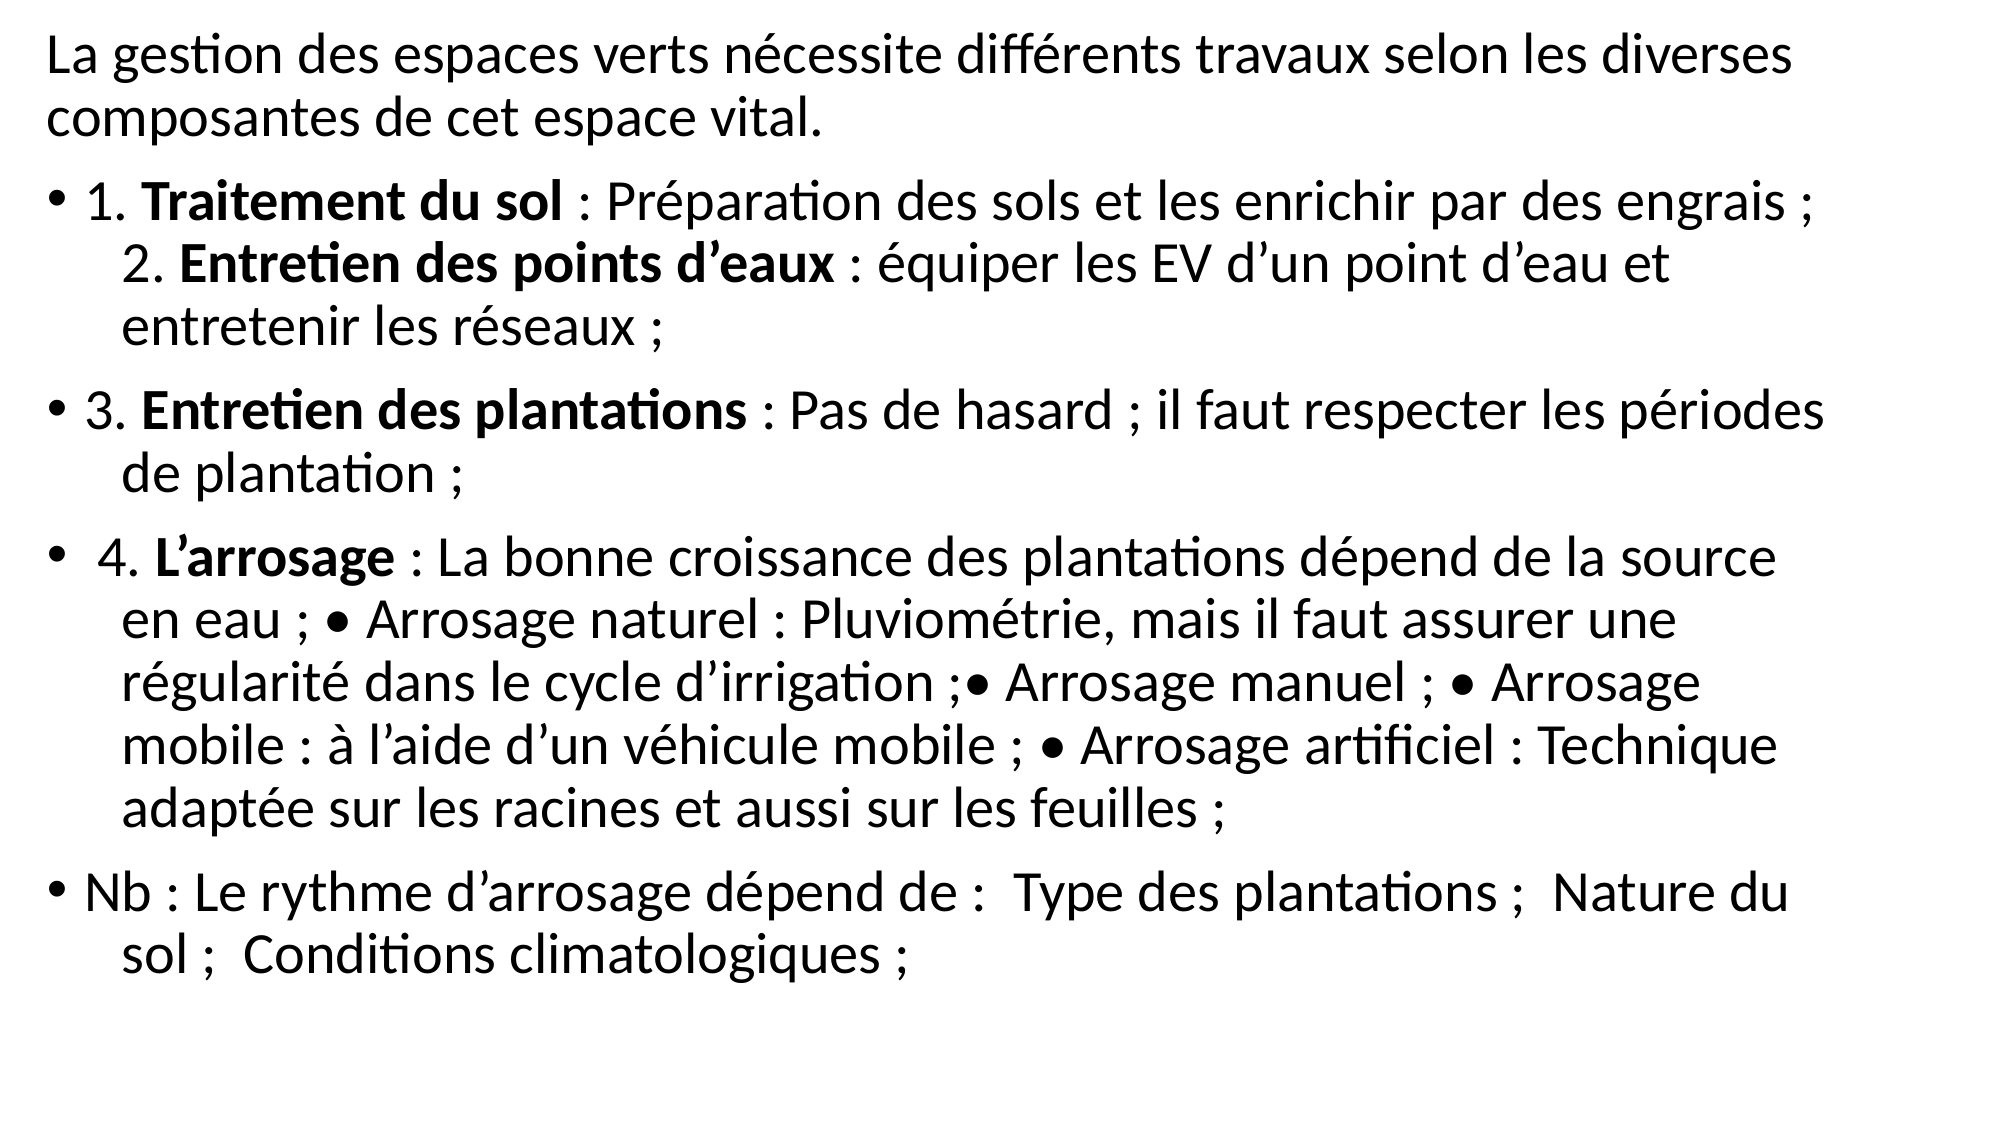

# La gestion des espaces verts nécessite différents travaux selon les diverses composantes de cet espace vital.
1. Traitement du sol : Préparation des sols et les enrichir par des engrais ; 2. Entretien des points d’eaux : équiper les EV d’un point d’eau et entretenir les réseaux ;
3. Entretien des plantations : Pas de hasard ; il faut respecter les périodes de plantation ;
 4. L’arrosage : La bonne croissance des plantations dépend de la source en eau ; • Arrosage naturel : Pluviométrie, mais il faut assurer une régularité dans le cycle d’irrigation ;• Arrosage manuel ; • Arrosage mobile : à l’aide d’un véhicule mobile ; • Arrosage artificiel : Technique adaptée sur les racines et aussi sur les feuilles ;
Nb : Le rythme d’arrosage dépend de : Type des plantations ; Nature du sol ; Conditions climatologiques ;